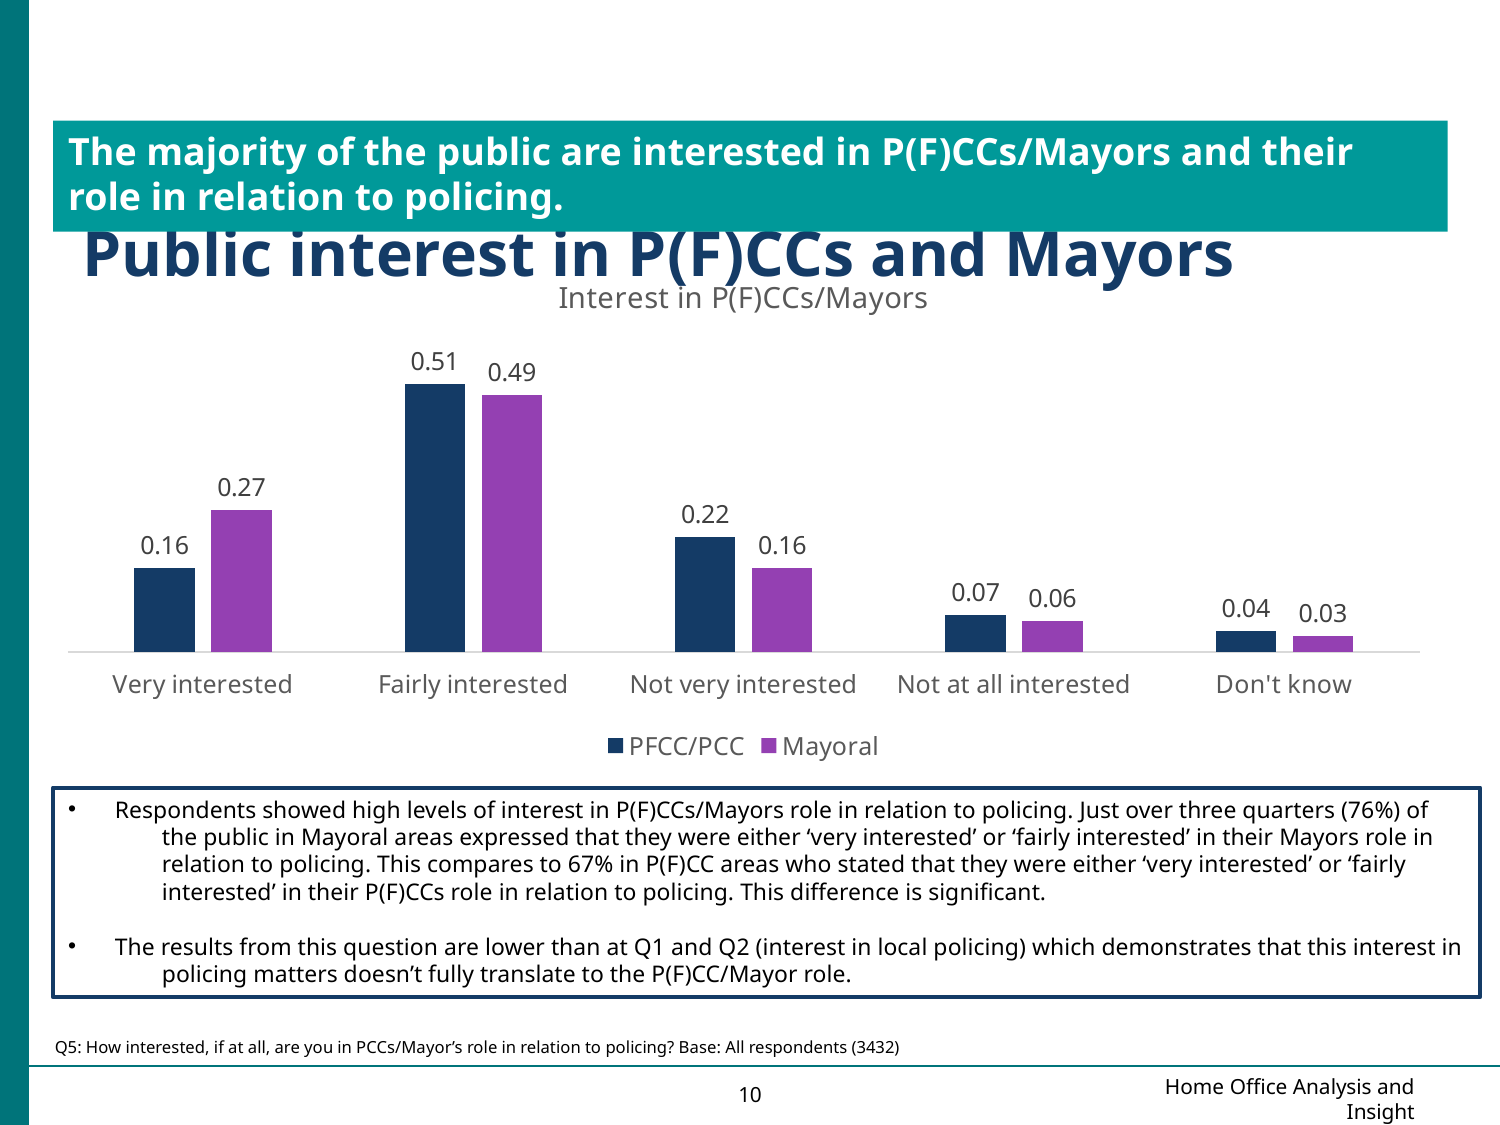

The majority of the public are interested in P(F)CCs/Mayors and their role in relation to policing.
# Public interest in P(F)CCs and Mayors
### Chart: Interest in P(F)CCs/Mayors
| Category | PFCC/PCC | Mayoral |
|---|---|---|
| Very interested | 0.16 | 0.27 |
| Fairly interested | 0.51 | 0.49 |
| Not very interested | 0.22 | 0.16 |
| Not at all interested | 0.07 | 0.06 |
| Don't know | 0.04 | 0.03 |Respondents showed high levels of interest in P(F)CCs/Mayors role in relation to policing. Just over three quarters (76%) of the public in Mayoral areas expressed that they were either ‘very interested’ or ‘fairly interested’ in their Mayors role in relation to policing. This compares to 67% in P(F)CC areas who stated that they were either ‘very interested’ or ‘fairly interested’ in their P(F)CCs role in relation to policing. This difference is significant.
The results from this question are lower than at Q1 and Q2 (interest in local policing) which demonstrates that this interest in policing matters doesn’t fully translate to the P(F)CC/Mayor role.
Q5: How interested, if at all, are you in PCCs/Mayor’s role in relation to policing? Base: All respondents (3432)
4